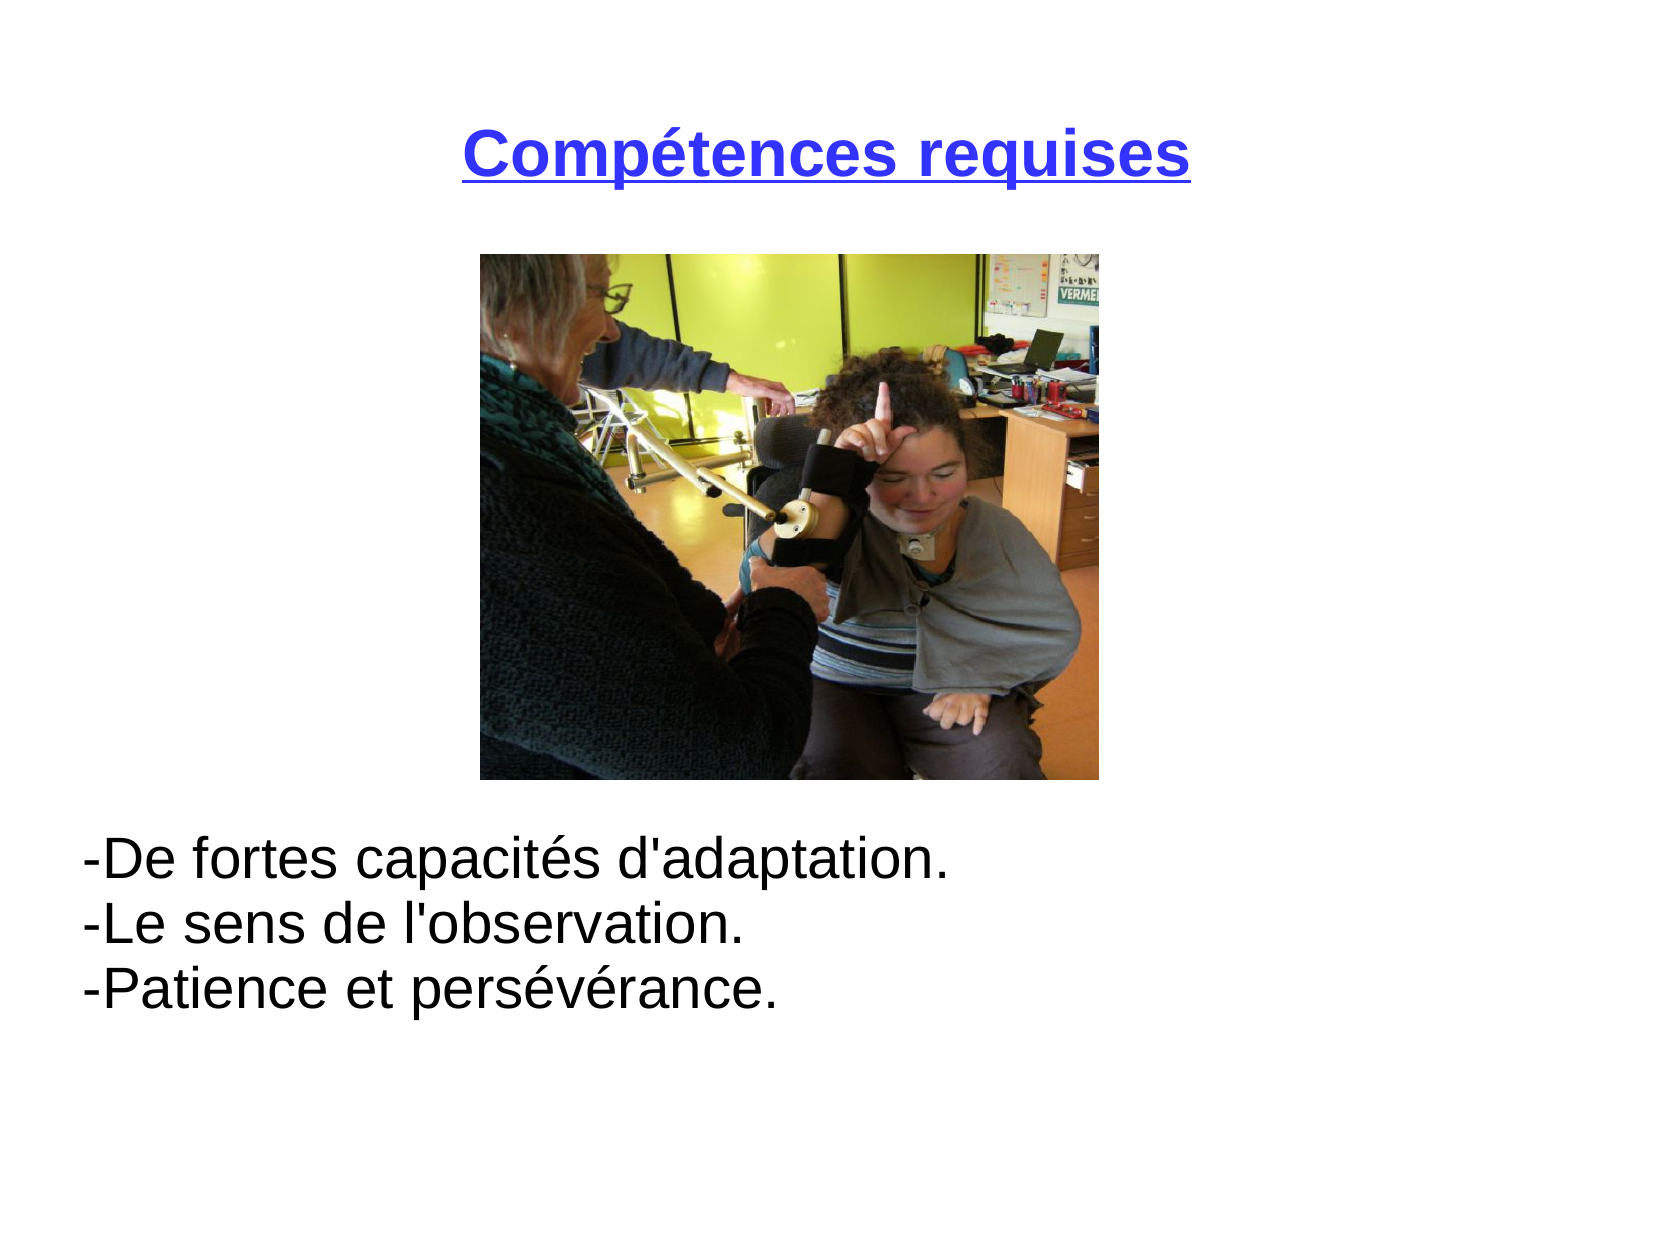

# Compétences requises
-De fortes capacités d'adaptation.
-Le sens de l'observation.
-Patience et persévérance.